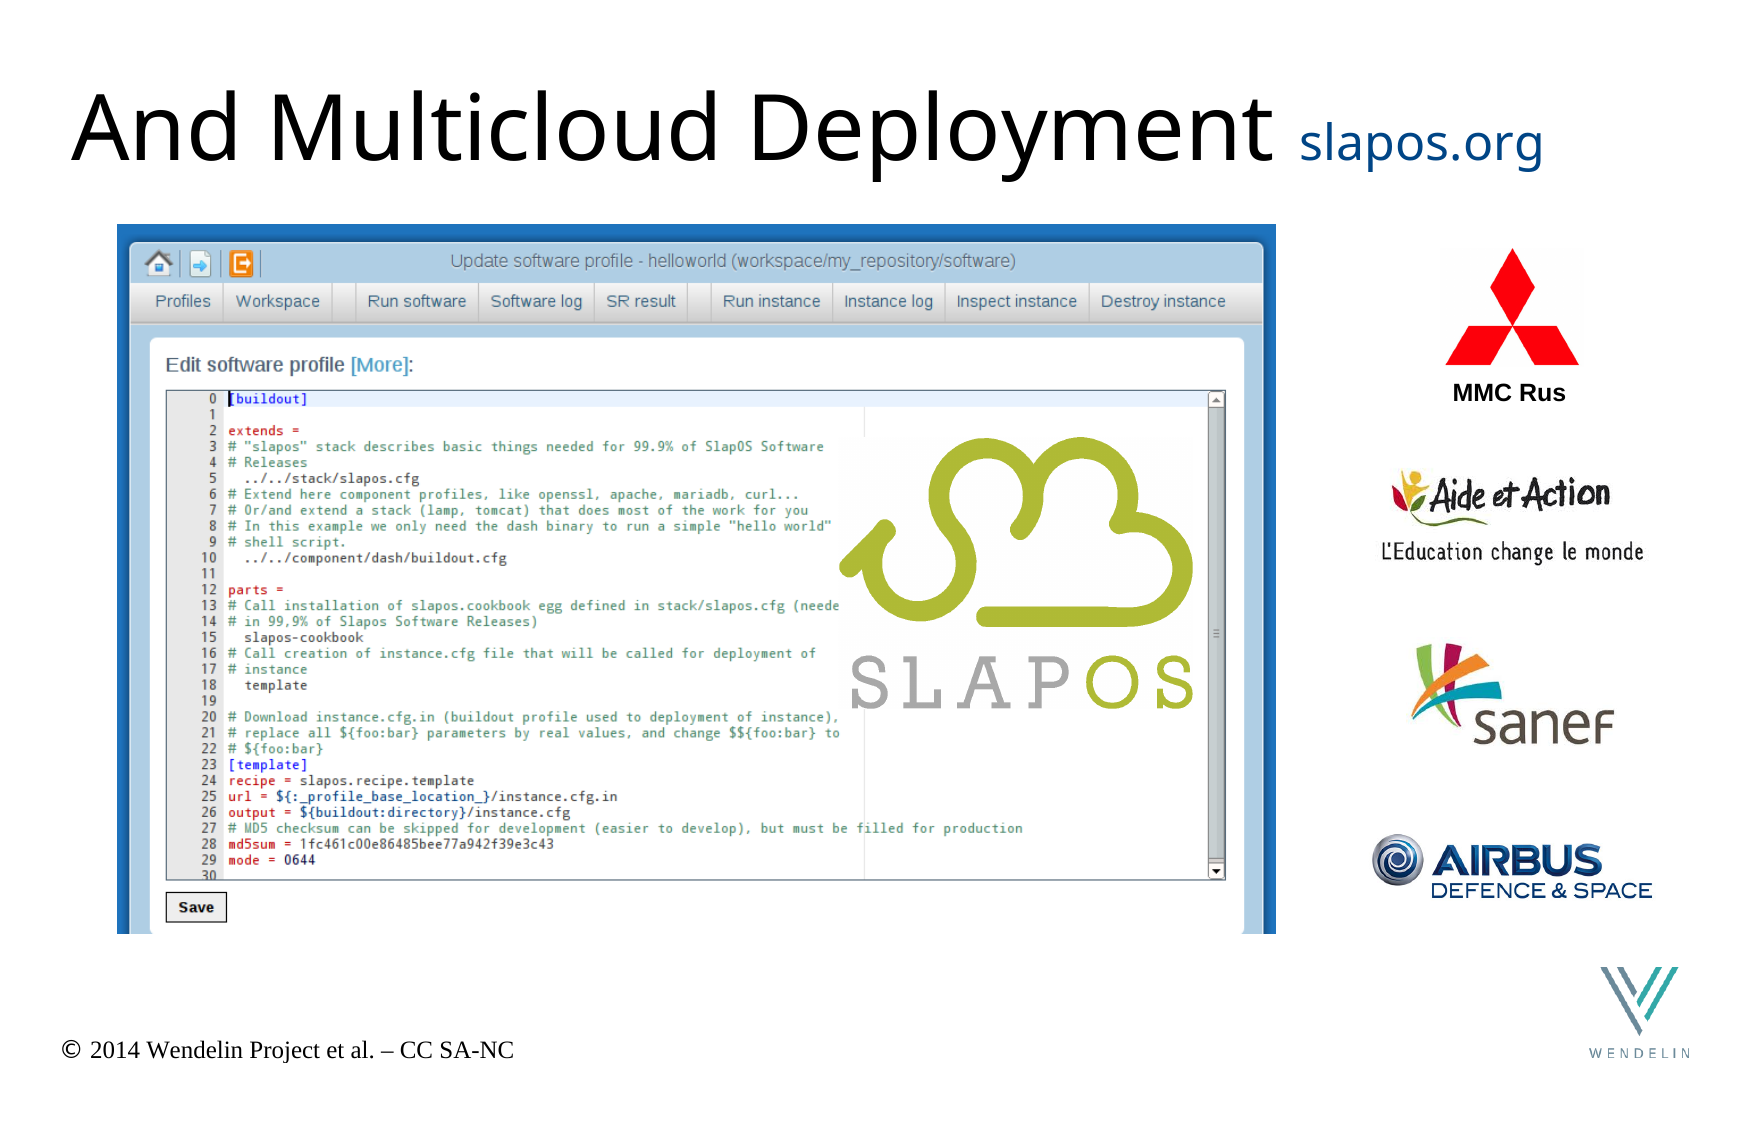

# And Multicloud Deployment slapos.org
MMC Rus